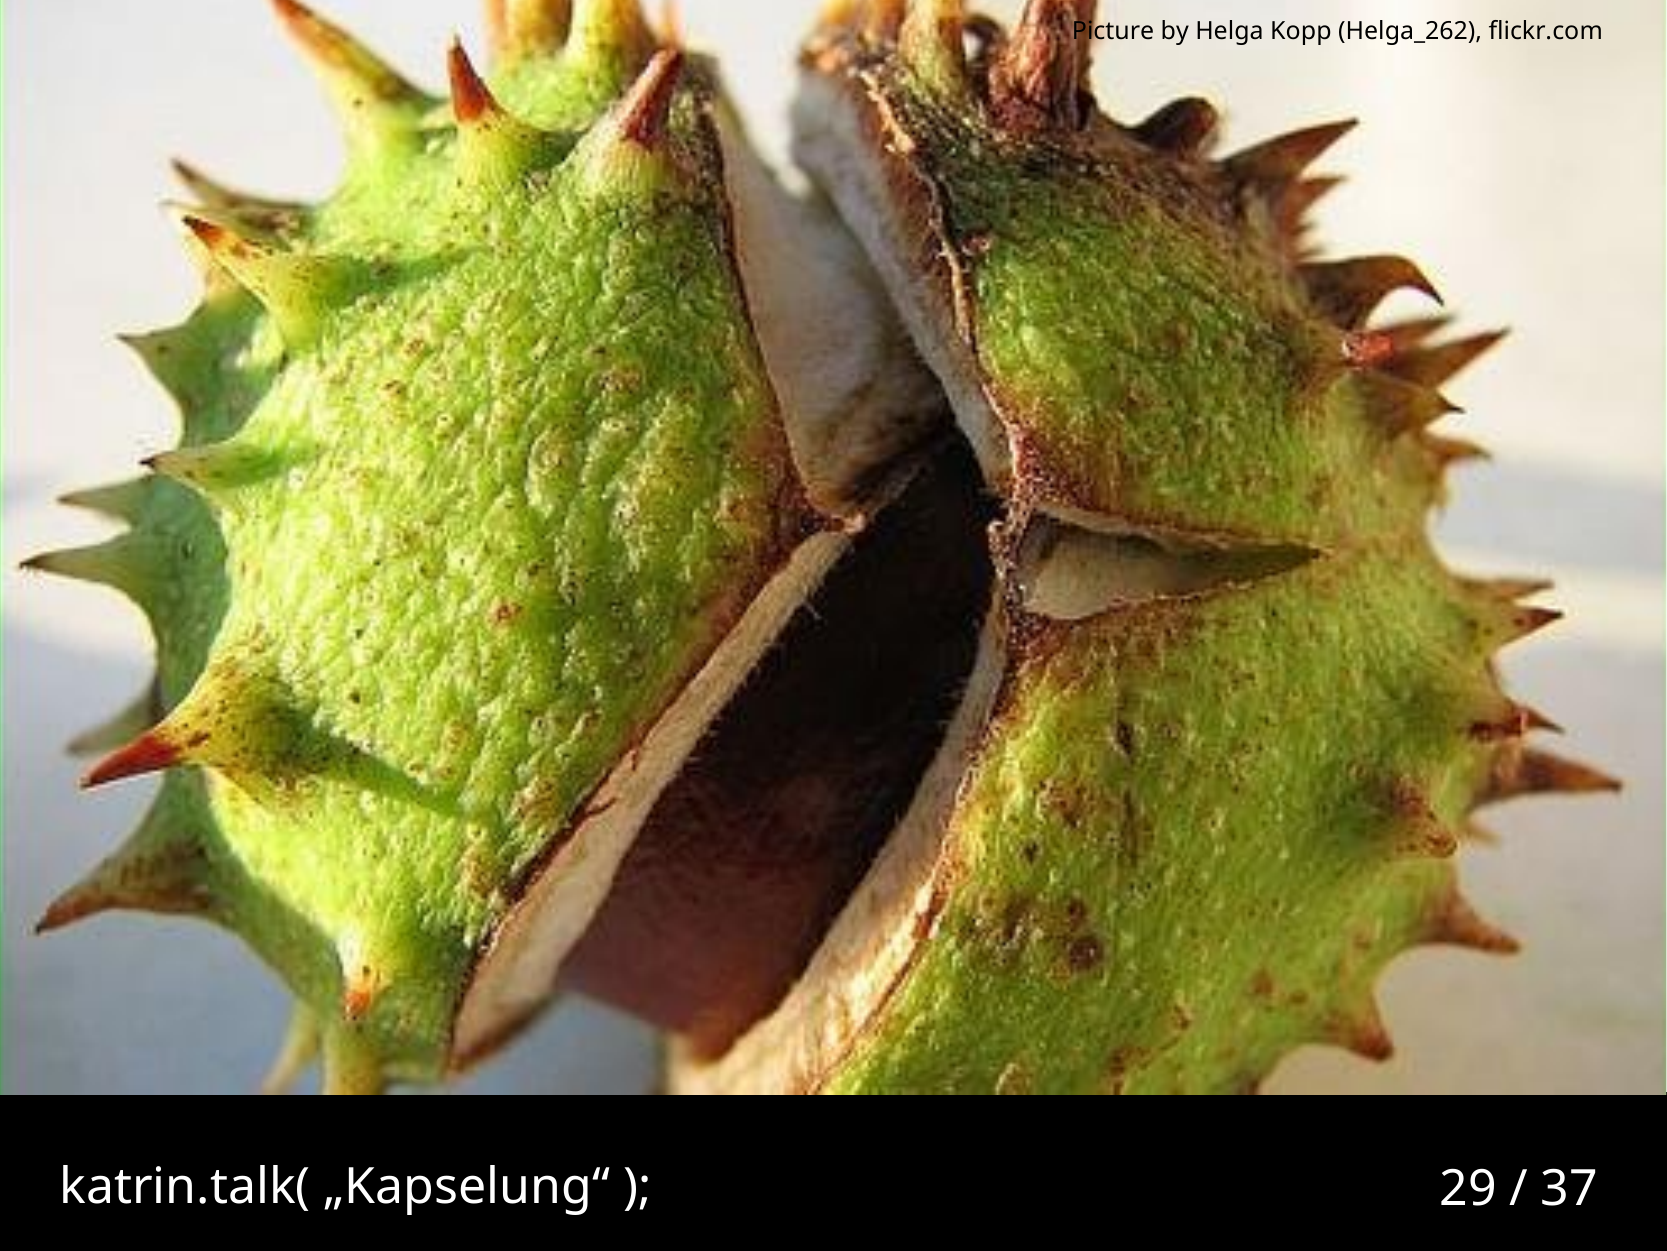

Picture by Helga Kopp (Helga_262), flickr.com
katrin.talk( „Kapselung“ );
29